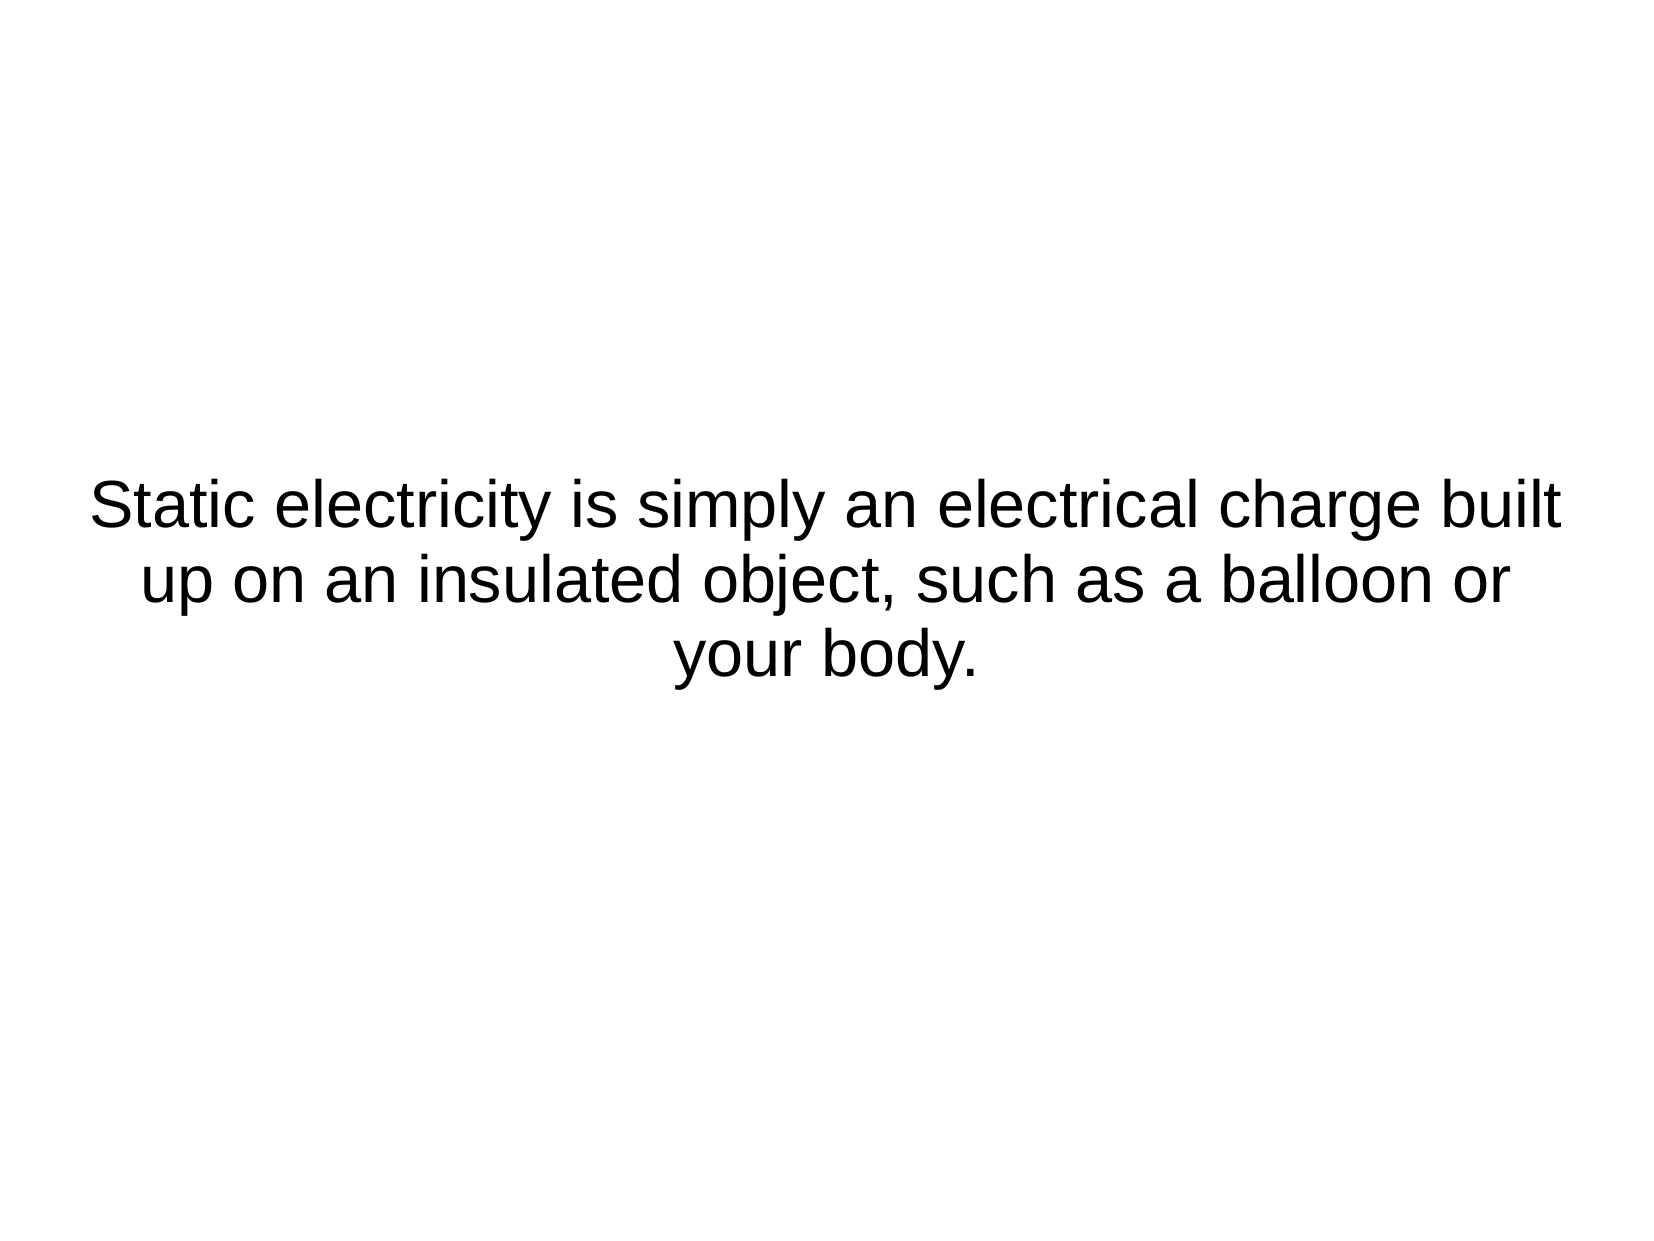

# Static electricity is simply an electrical charge built up on an insulated object, such as a balloon or your body.